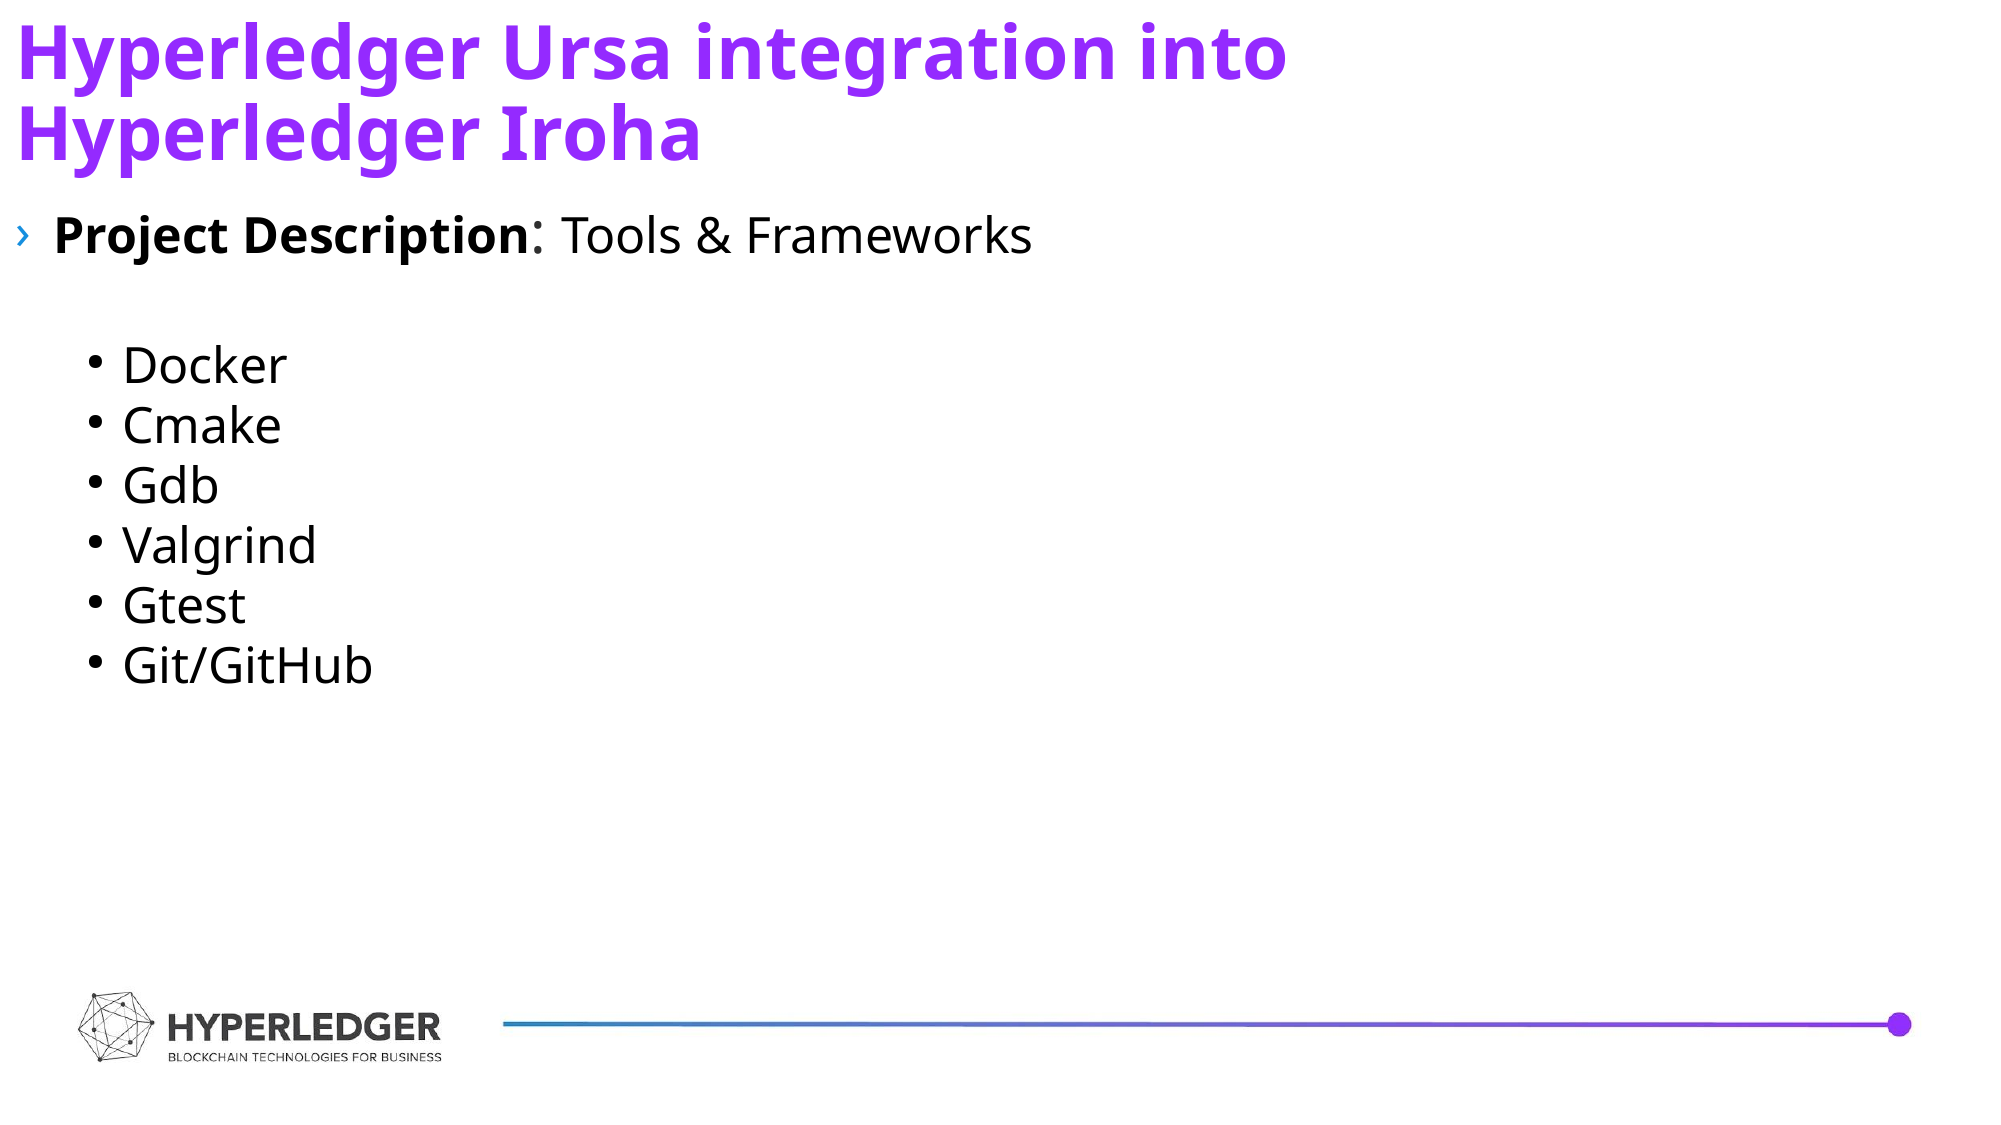

Hyperledger Ursa integration into Hyperledger Iroha
Project Description: Tools & Frameworks
Docker
Cmake
Gdb
Valgrind
Gtest
Git/GitHub